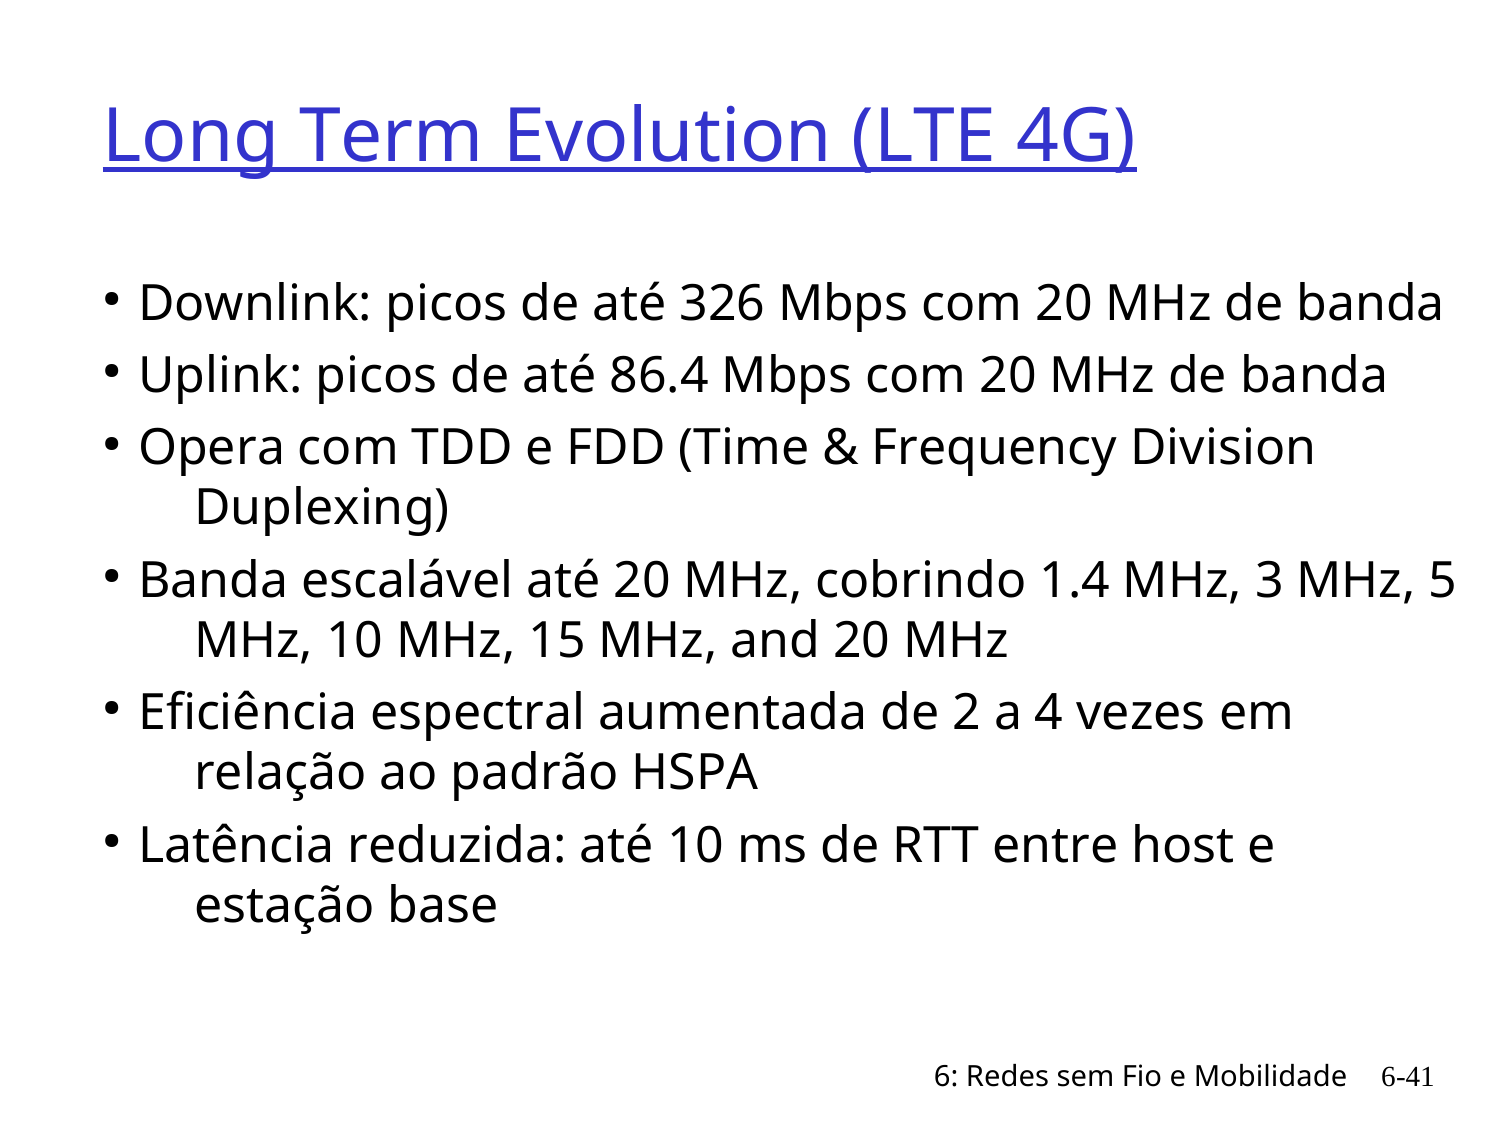

Long Term Evolution (LTE 4G)
Downlink: picos de até 326 Mbps com 20 MHz de banda
Uplink: picos de até 86.4 Mbps com 20 MHz de banda
Opera com TDD e FDD (Time & Frequency Division Duplexing)
Banda escalável até 20 MHz, cobrindo 1.4 MHz, 3 MHz, 5 MHz, 10 MHz, 15 MHz, and 20 MHz
Eficiência espectral aumentada de 2 a 4 vezes em relação ao padrão HSPA
Latência reduzida: até 10 ms de RTT entre host e estação base
6: Redes sem Fio e Mobilidade